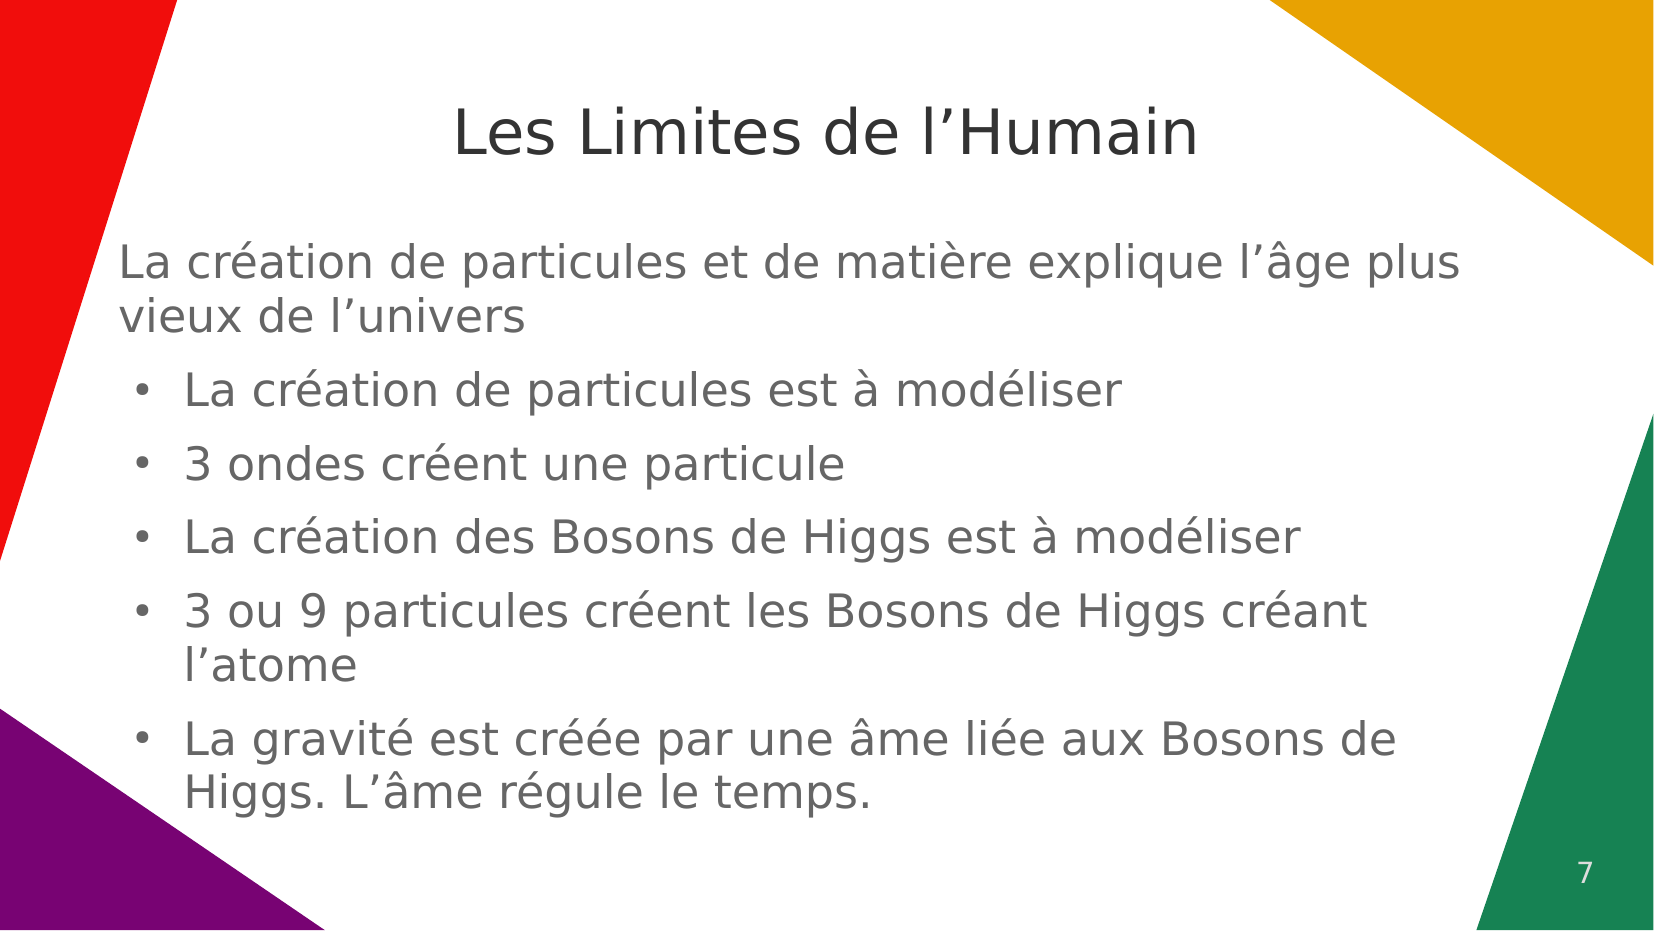

# Les Limites de l’Humain
La création de particules et de matière explique l’âge plus vieux de l’univers
La création de particules est à modéliser
3 ondes créent une particule
La création des Bosons de Higgs est à modéliser
3 ou 9 particules créent les Bosons de Higgs créant l’atome
La gravité est créée par une âme liée aux Bosons de Higgs. L’âme régule le temps.
7